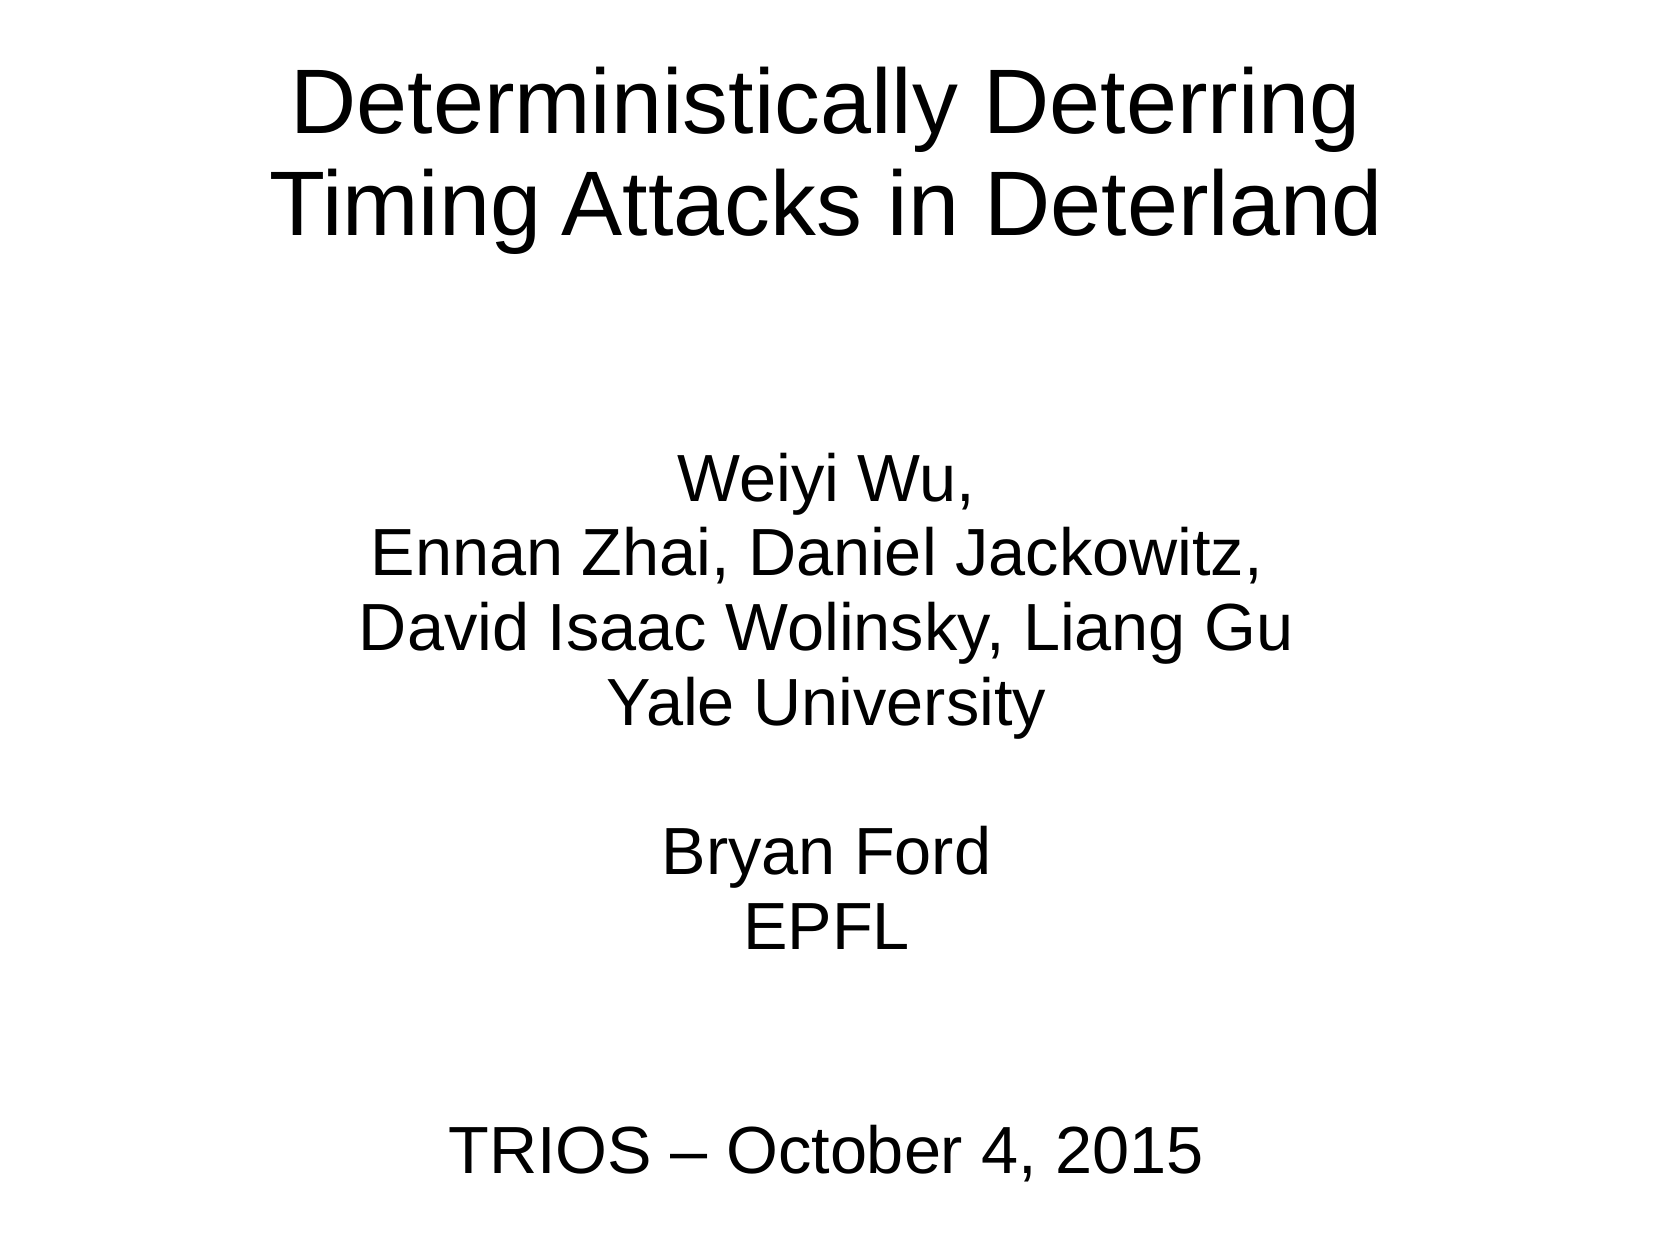

# Deterministically Deterring Timing Attacks in Deterland
Weiyi Wu,
Ennan Zhai, Daniel Jackowitz,
David Isaac Wolinsky, Liang Gu
Yale University
Bryan Ford
EPFL
TRIOS – October 4, 2015